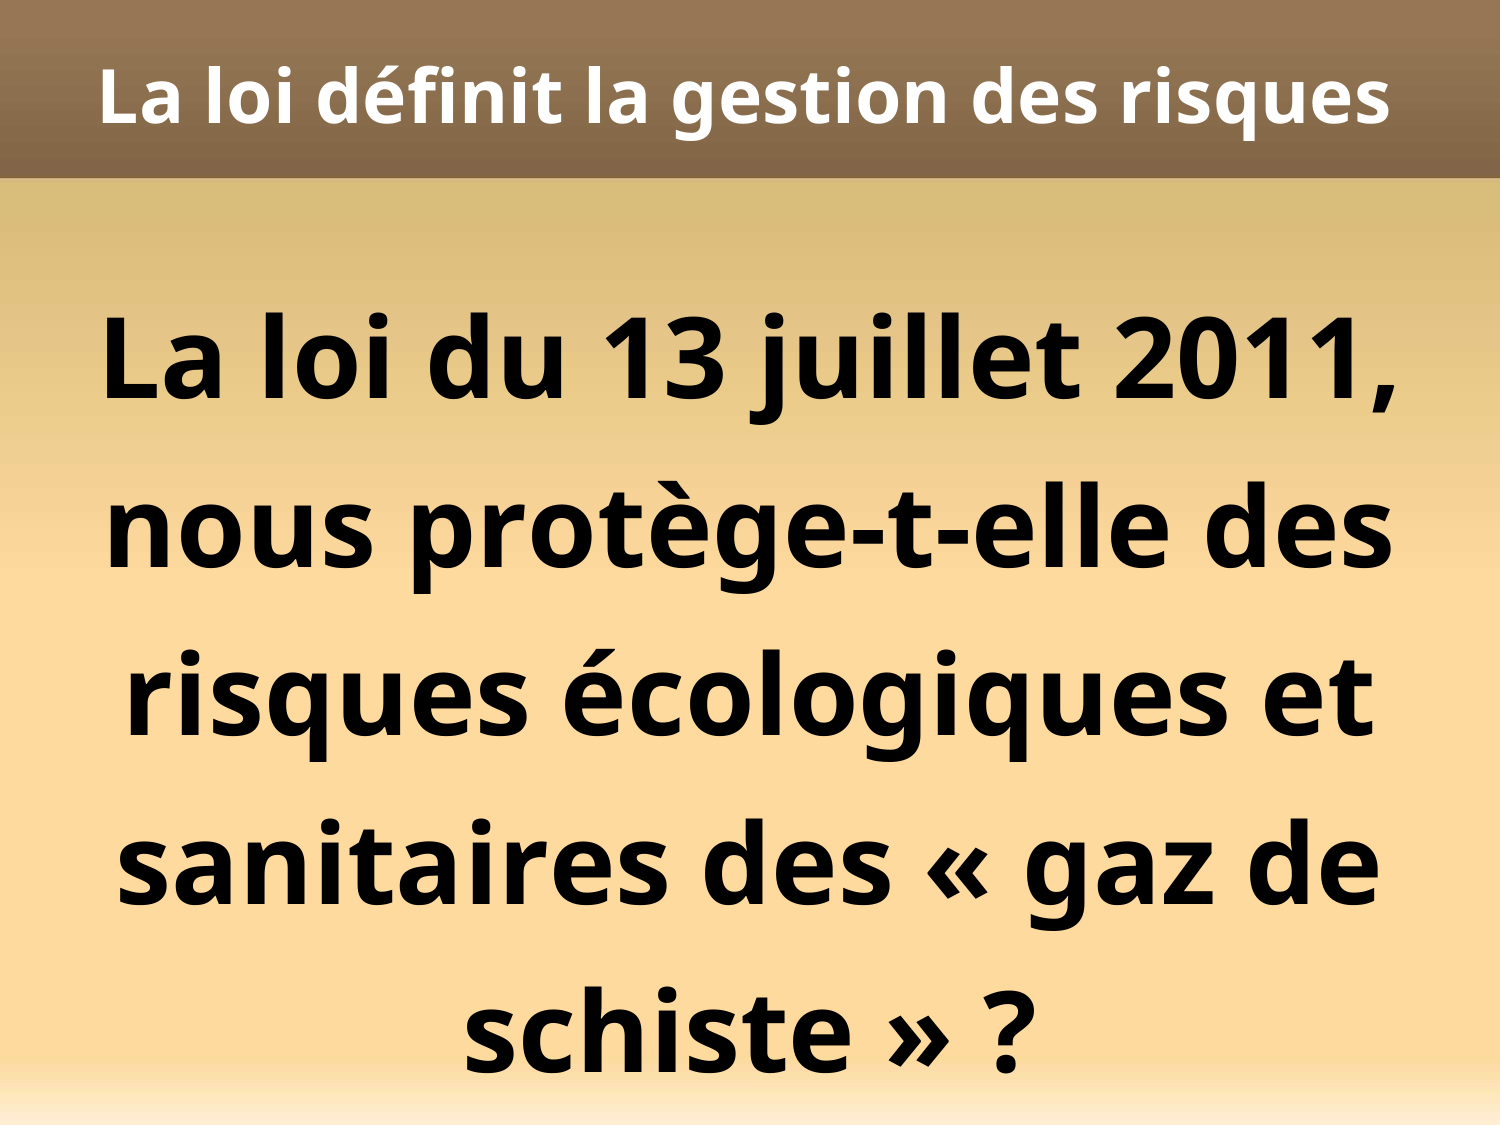

# La loi définit la gestion des risques
La loi du 13 juillet 2011, nous protège-t-elle des risques écologiques et sanitaires des « gaz de schiste » ?